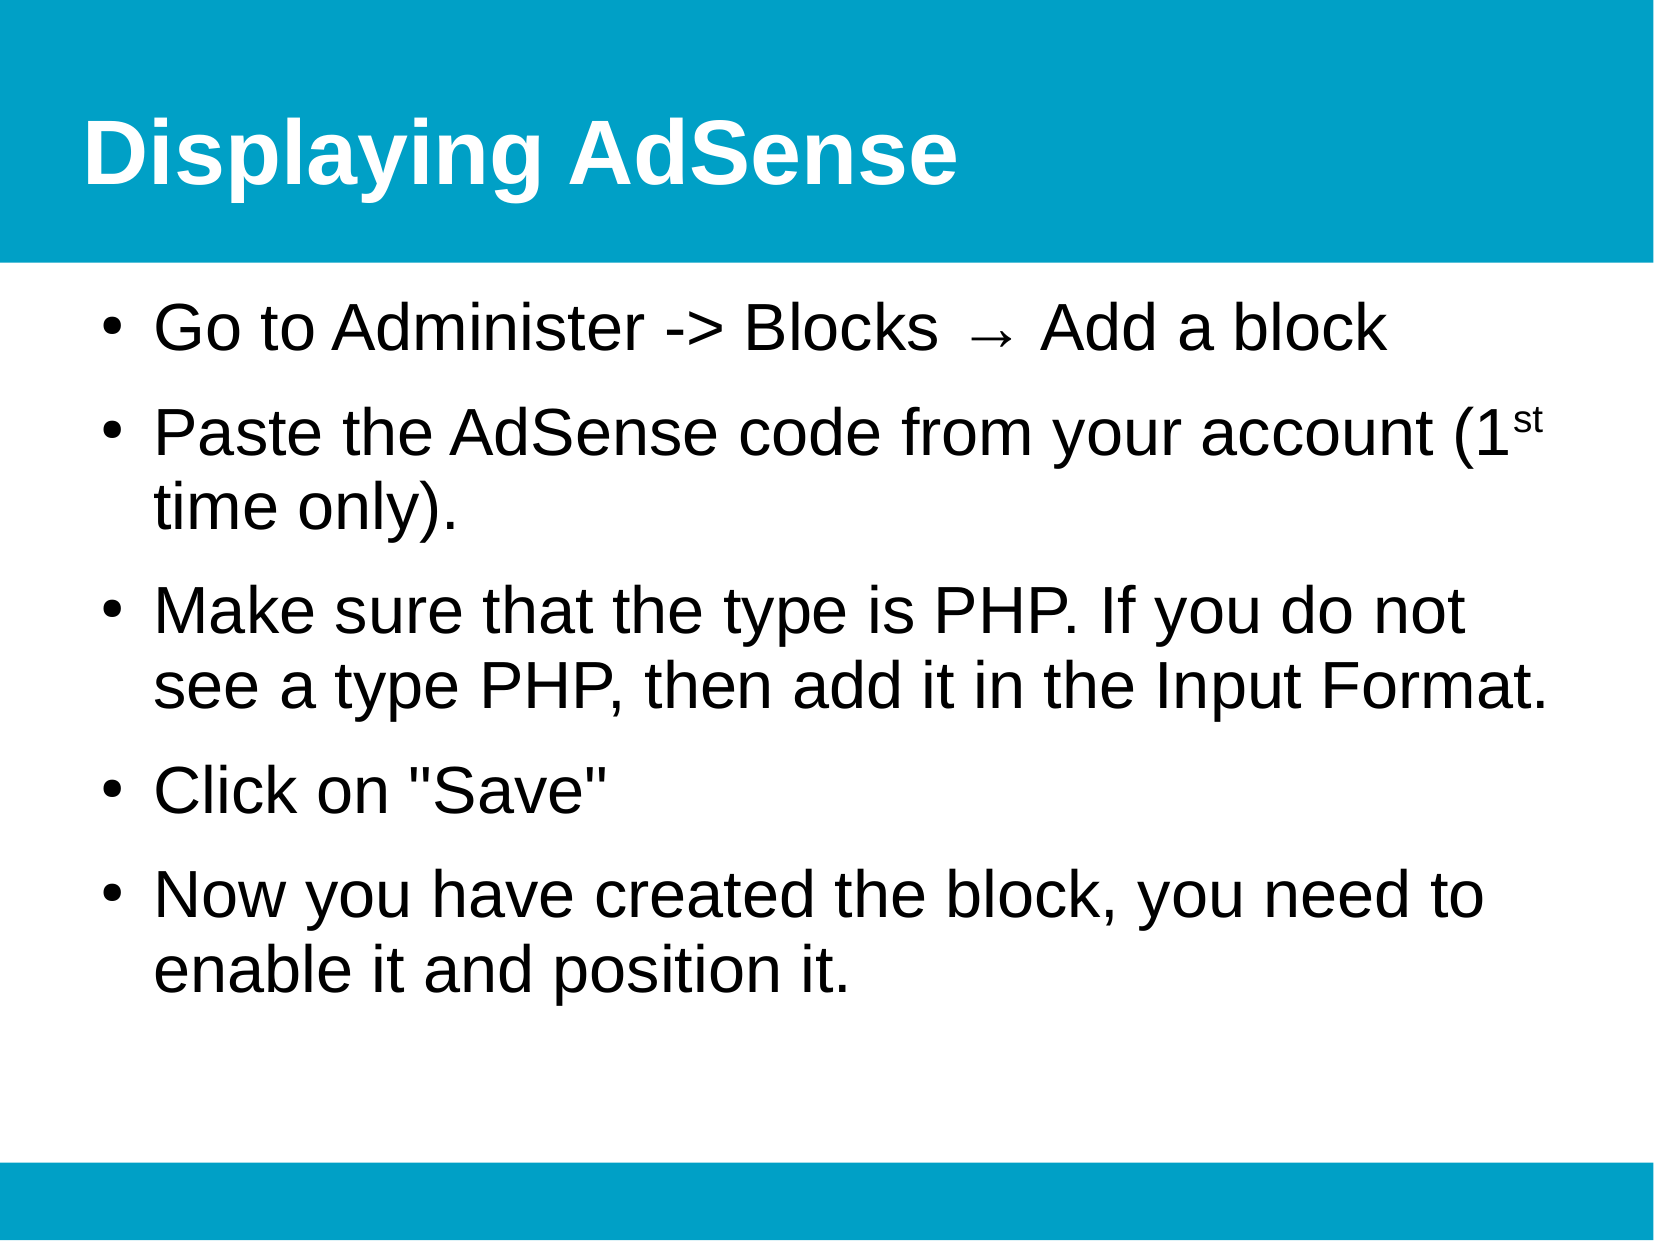

# Displaying AdSense
Go to Administer -> Blocks → Add a block
Paste the AdSense code from your account (1st time only).
Make sure that the type is PHP. If you do not see a type PHP, then add it in the Input Format.
Click on "Save"
Now you have created the block, you need to enable it and position it.